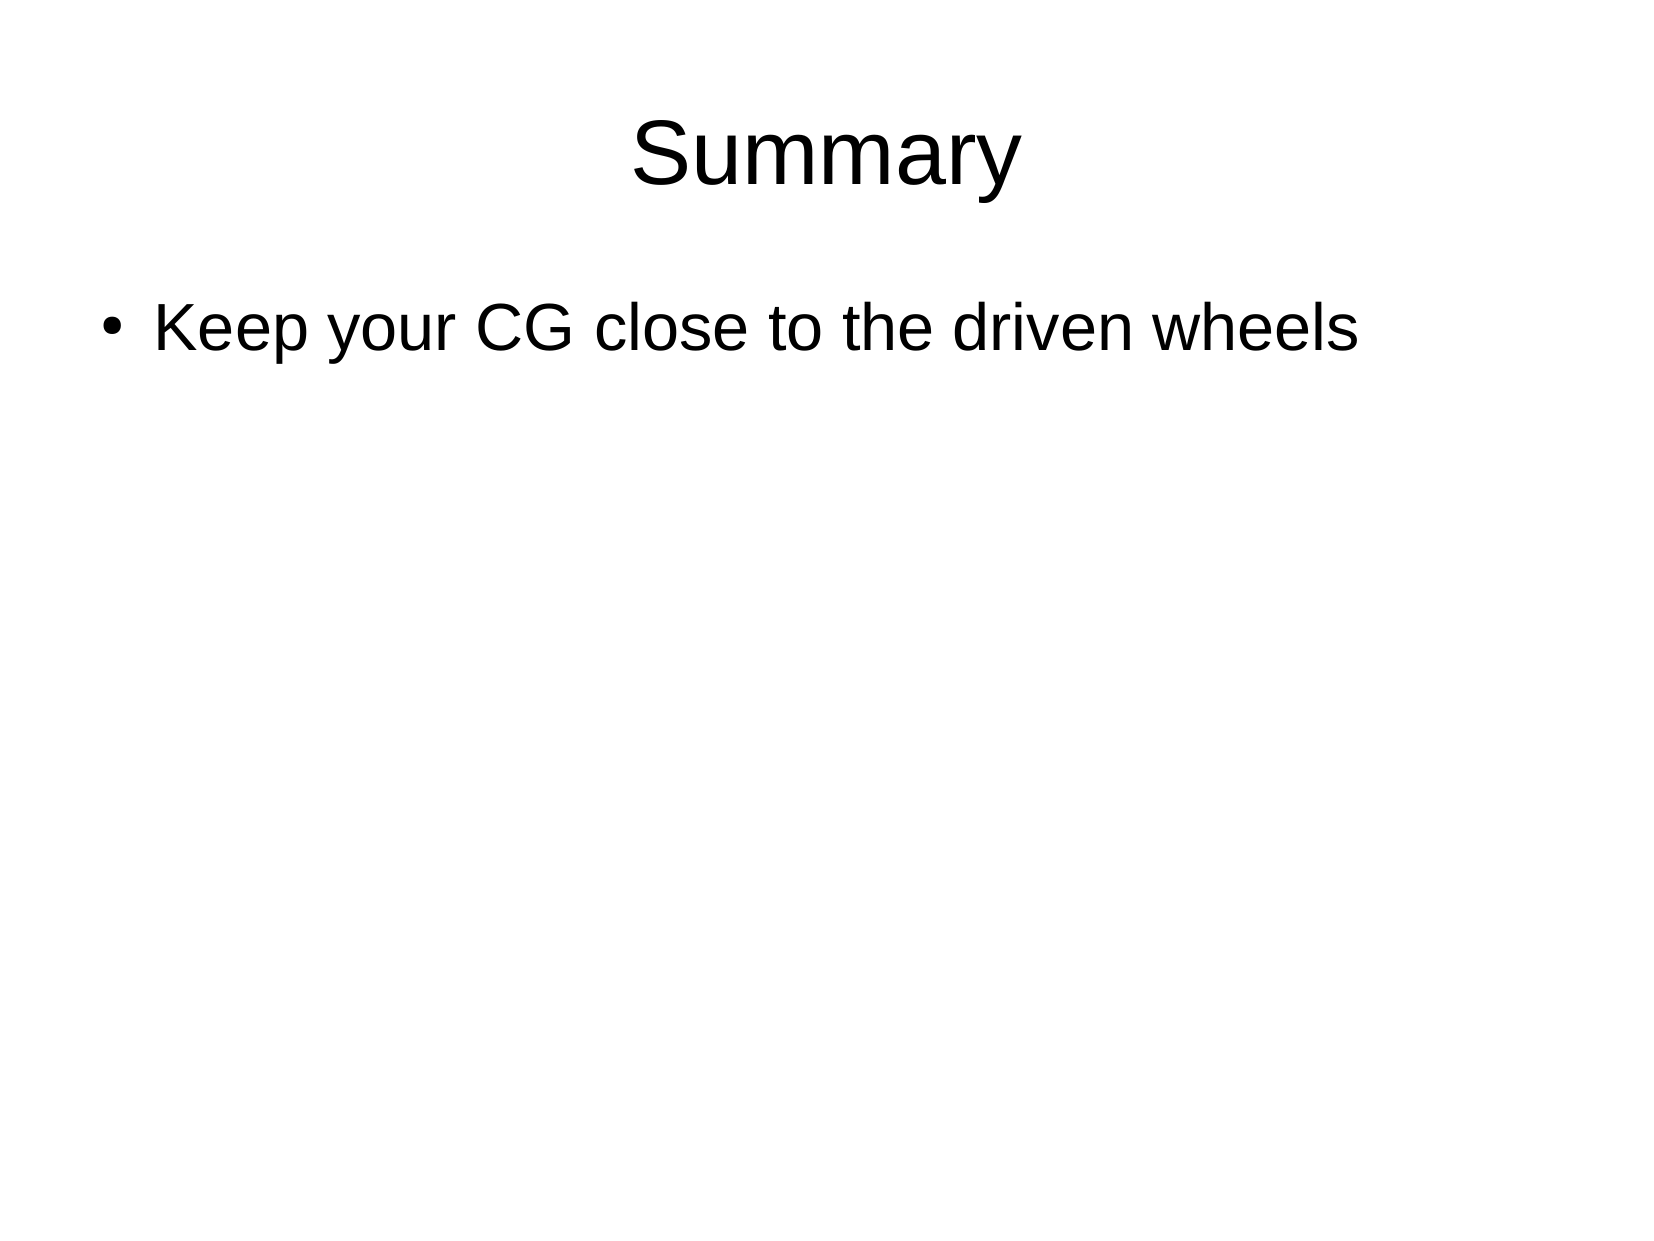

# Summary
Keep your CG close to the driven wheels